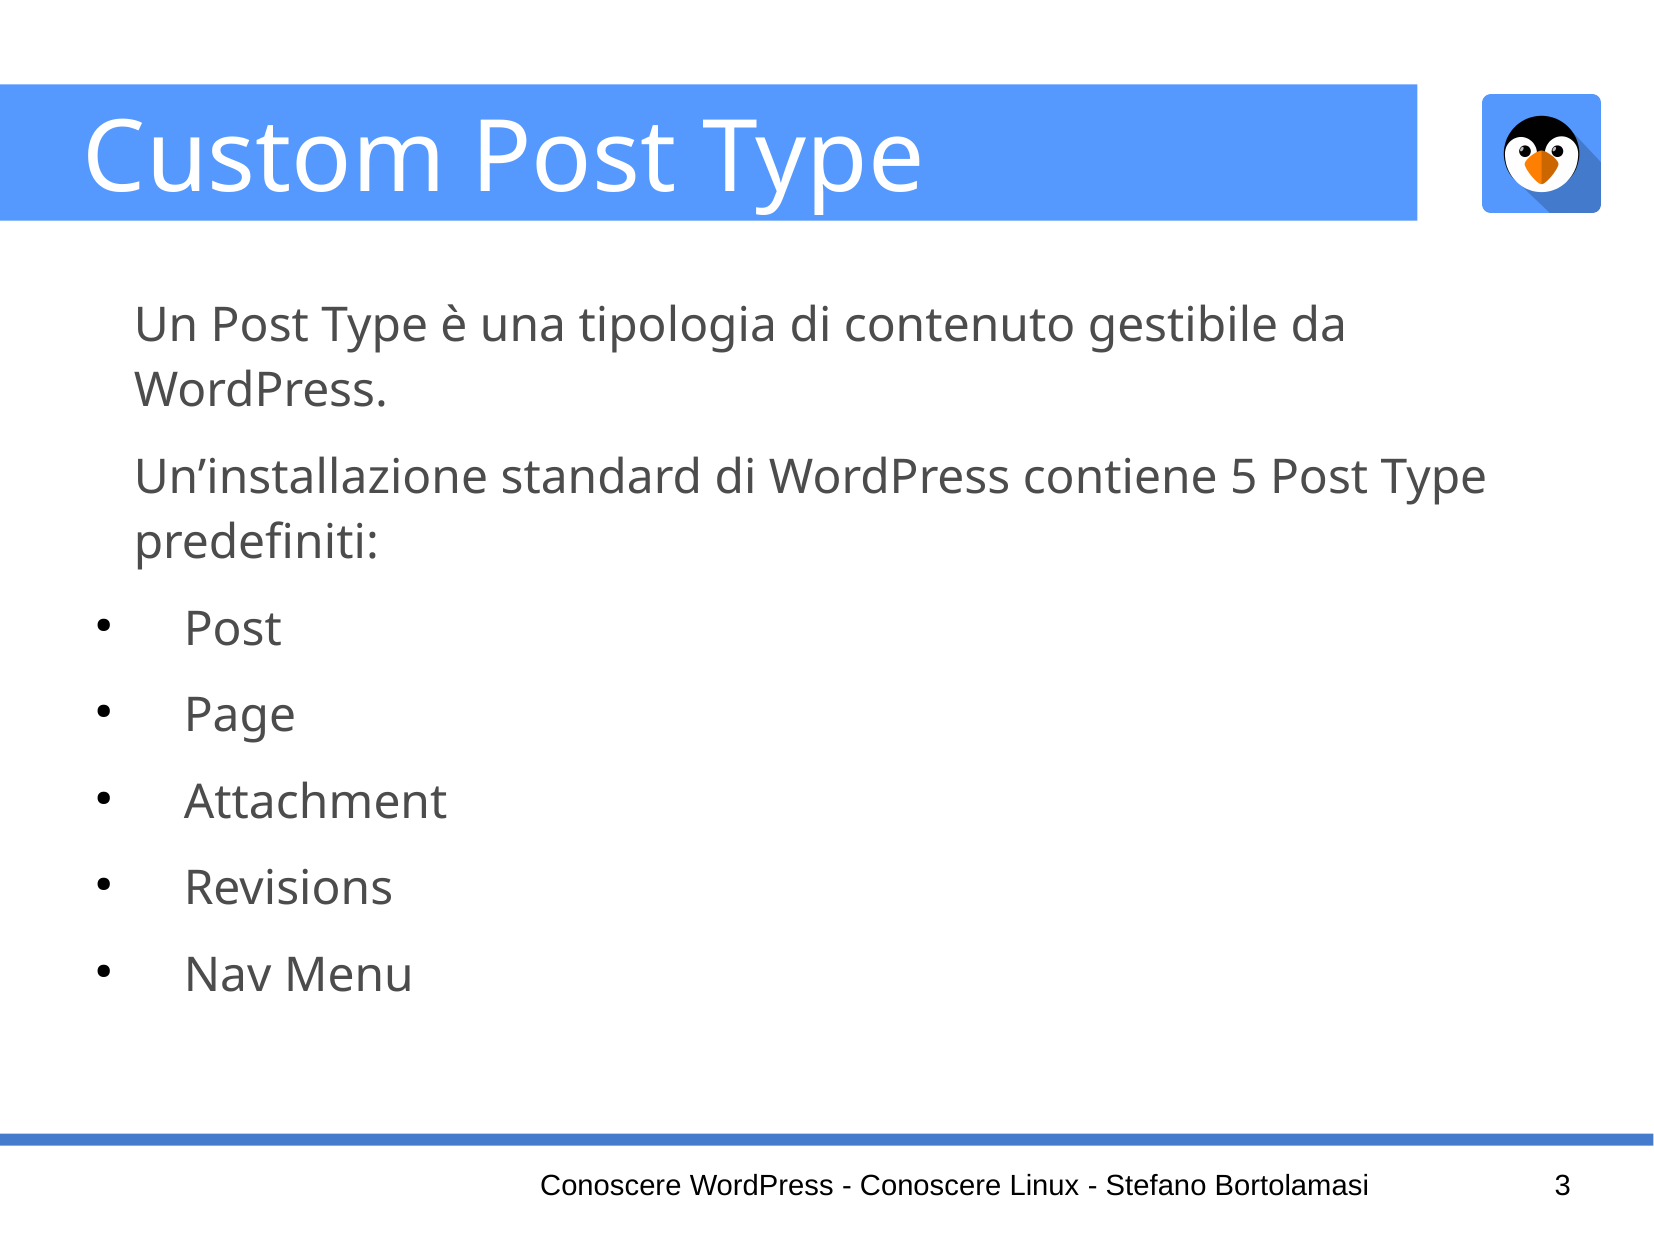

# Custom Post Type
Un Post Type è una tipologia di contenuto gestibile da WordPress.
Un’installazione standard di WordPress contiene 5 Post Type predefiniti:
 Post
 Page
 Attachment
 Revisions
 Nav Menu
Conoscere WordPress - Conoscere Linux - Stefano Bortolamasi
3